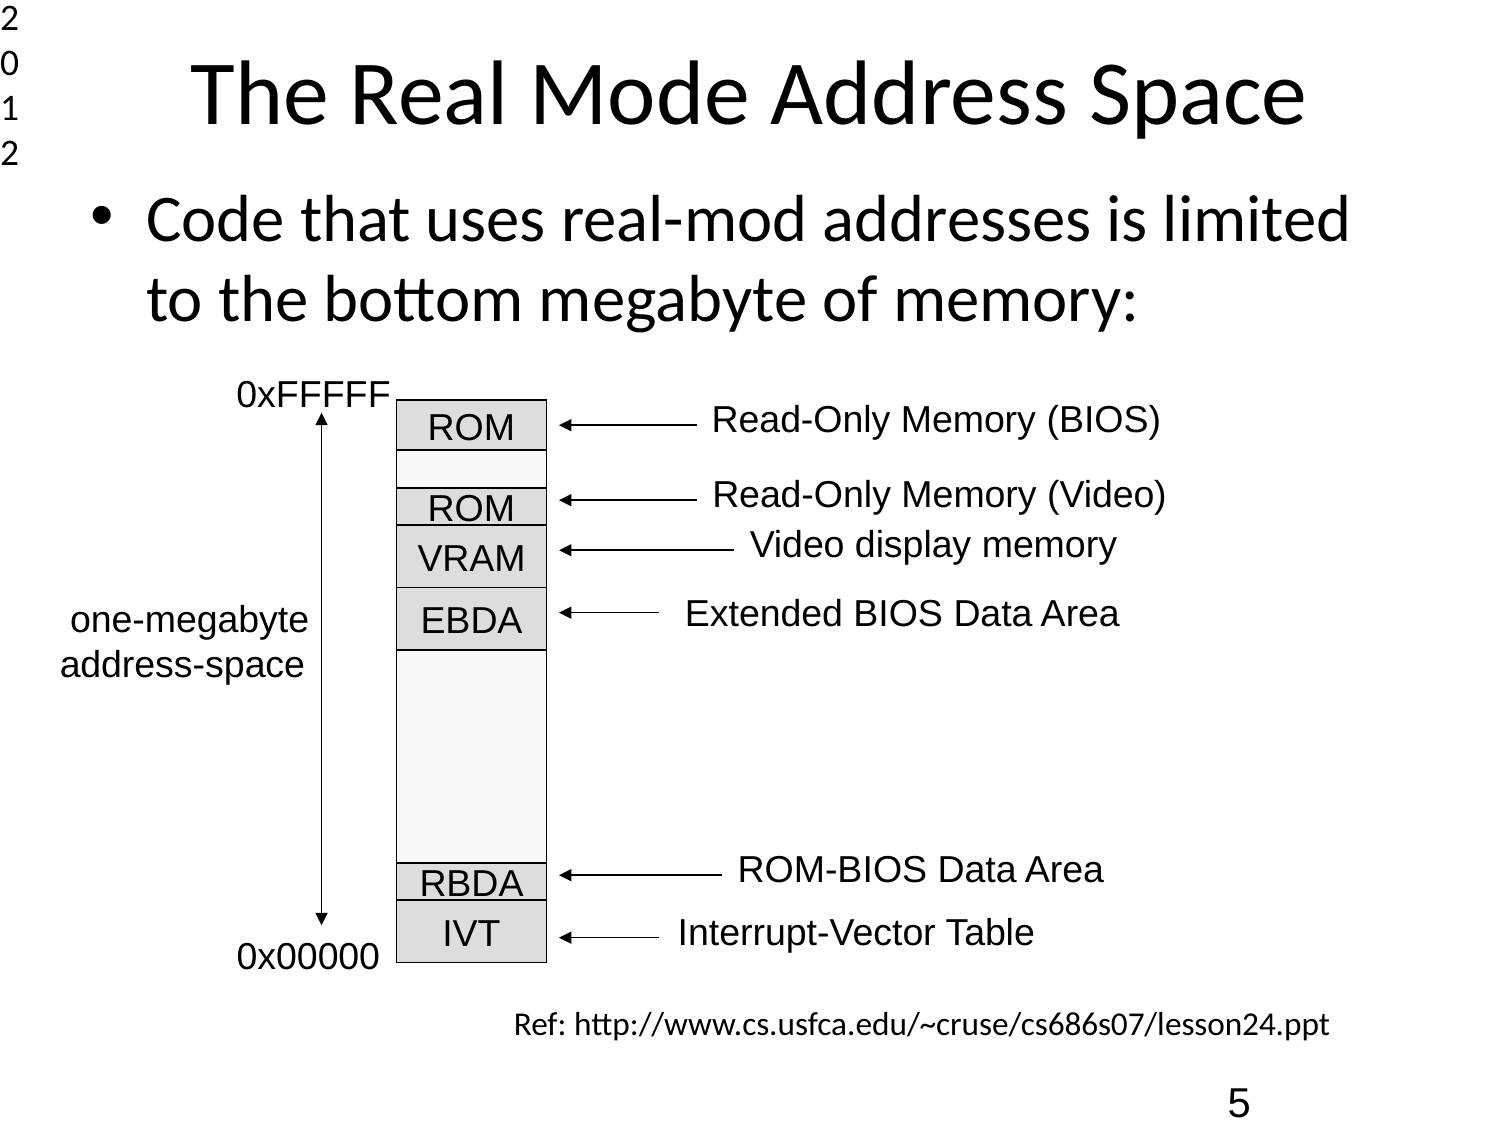

2012
# The Real Mode Address Space
Code that uses real-mod addresses is limited to the bottom megabyte of memory:
0xFFFFF
Read-Only Memory (BIOS)
ROM
Read-Only Memory (Video)
ROM
Video display memory
VRAM
Extended BIOS Data Area
 one-megabyte
 address-space
EBDA
ROM-BIOS Data Area
RBDA
IVT
Interrupt-Vector Table
0x00000
Ref: http://www.cs.usfca.edu/~cruse/cs686s07/lesson24.ppt